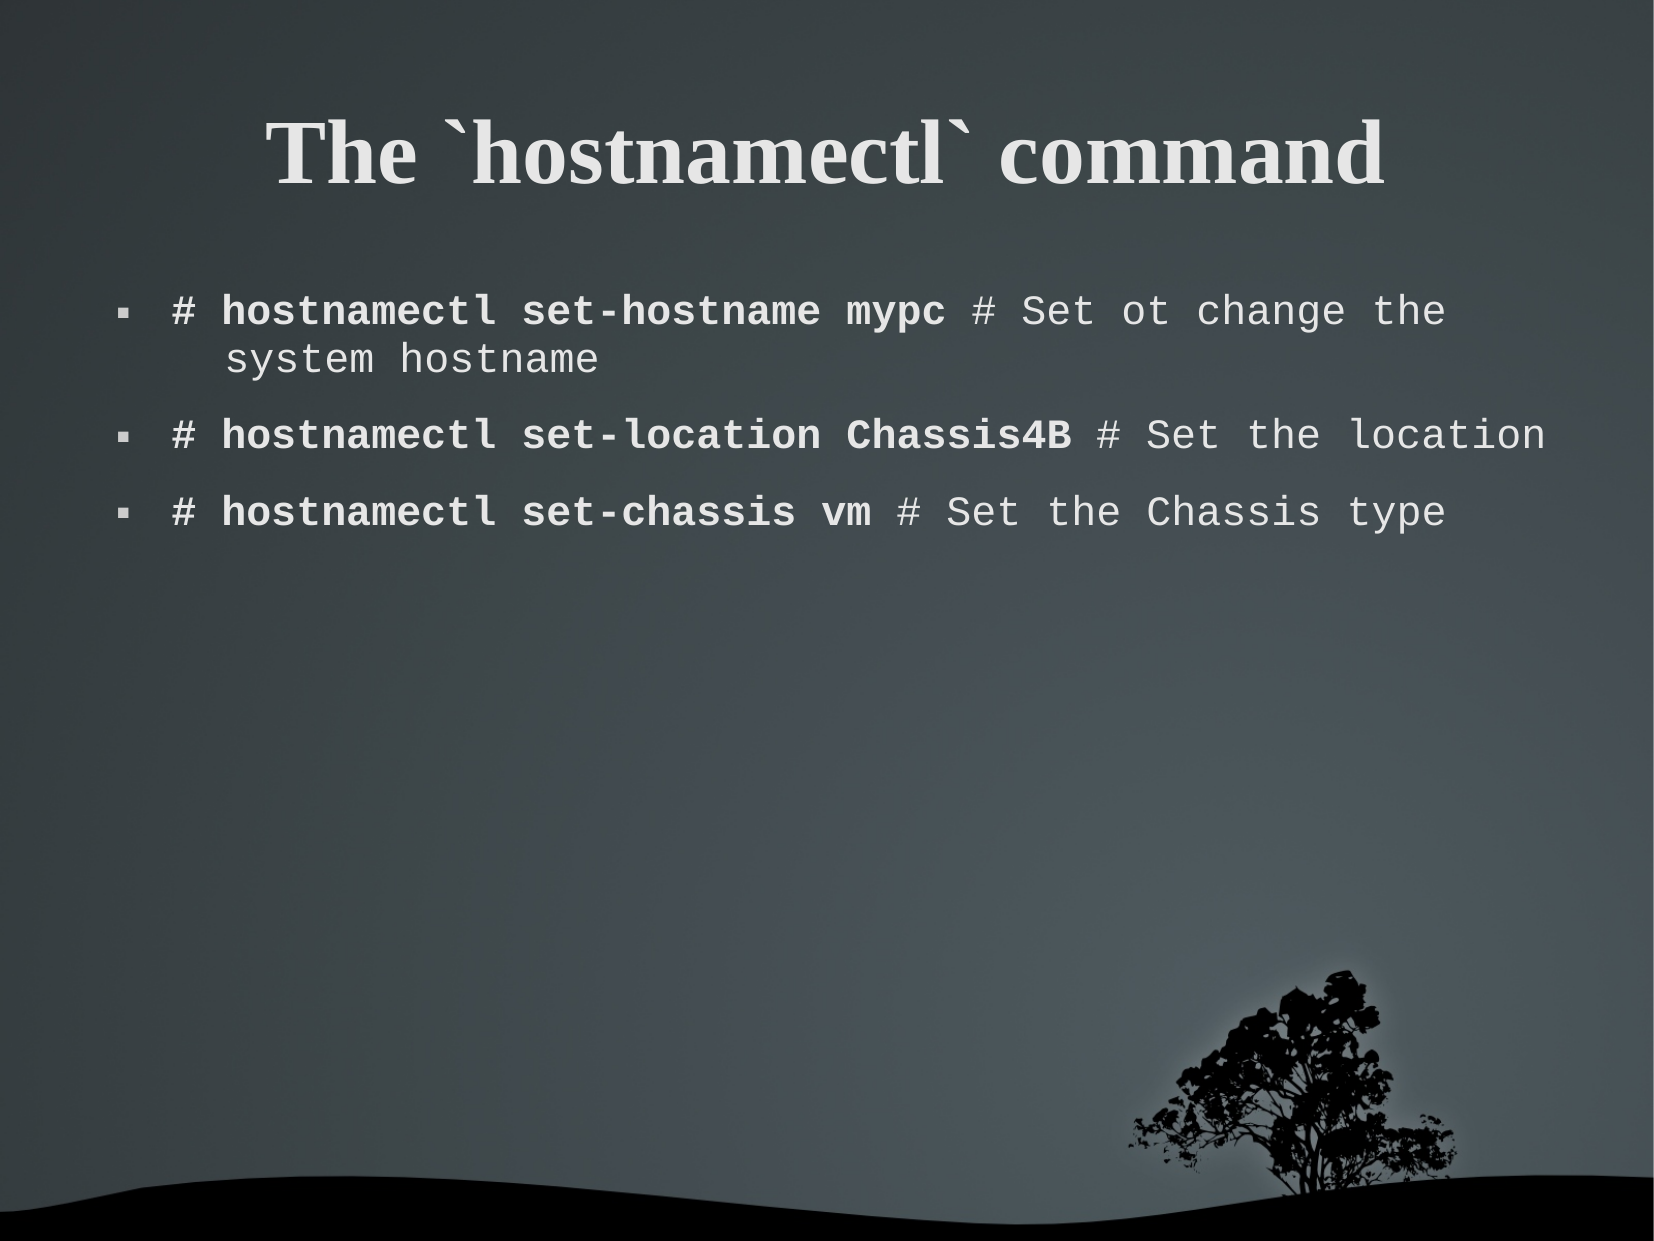

# The `hostnamectl` command
# hostnamectl set-hostname mypc # Set ot change the system hostname
# hostnamectl set-location Chassis4B # Set the location
# hostnamectl set-chassis vm # Set the Chassis type